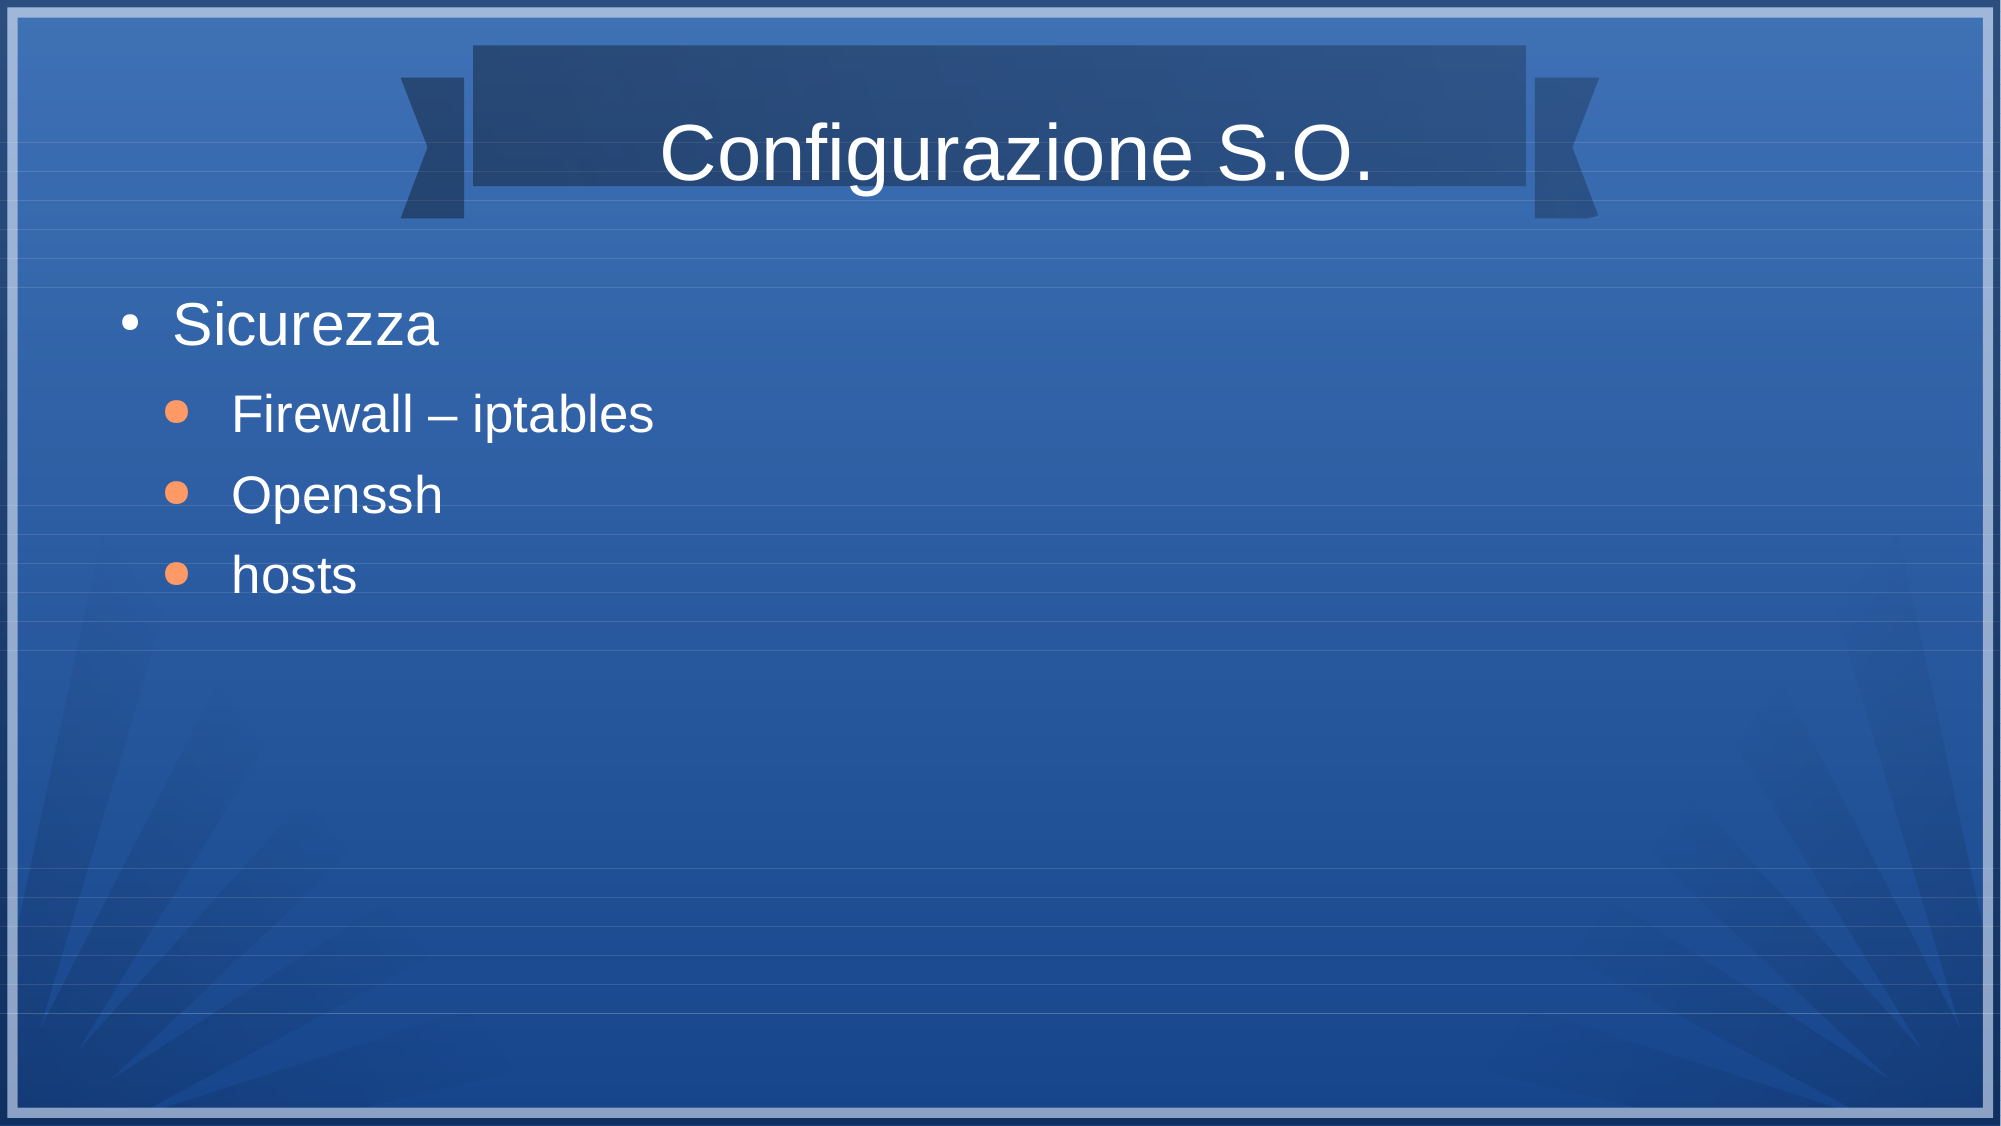

# Configurazione S.O.
Sicurezza
Firewall – iptables
Openssh
hosts